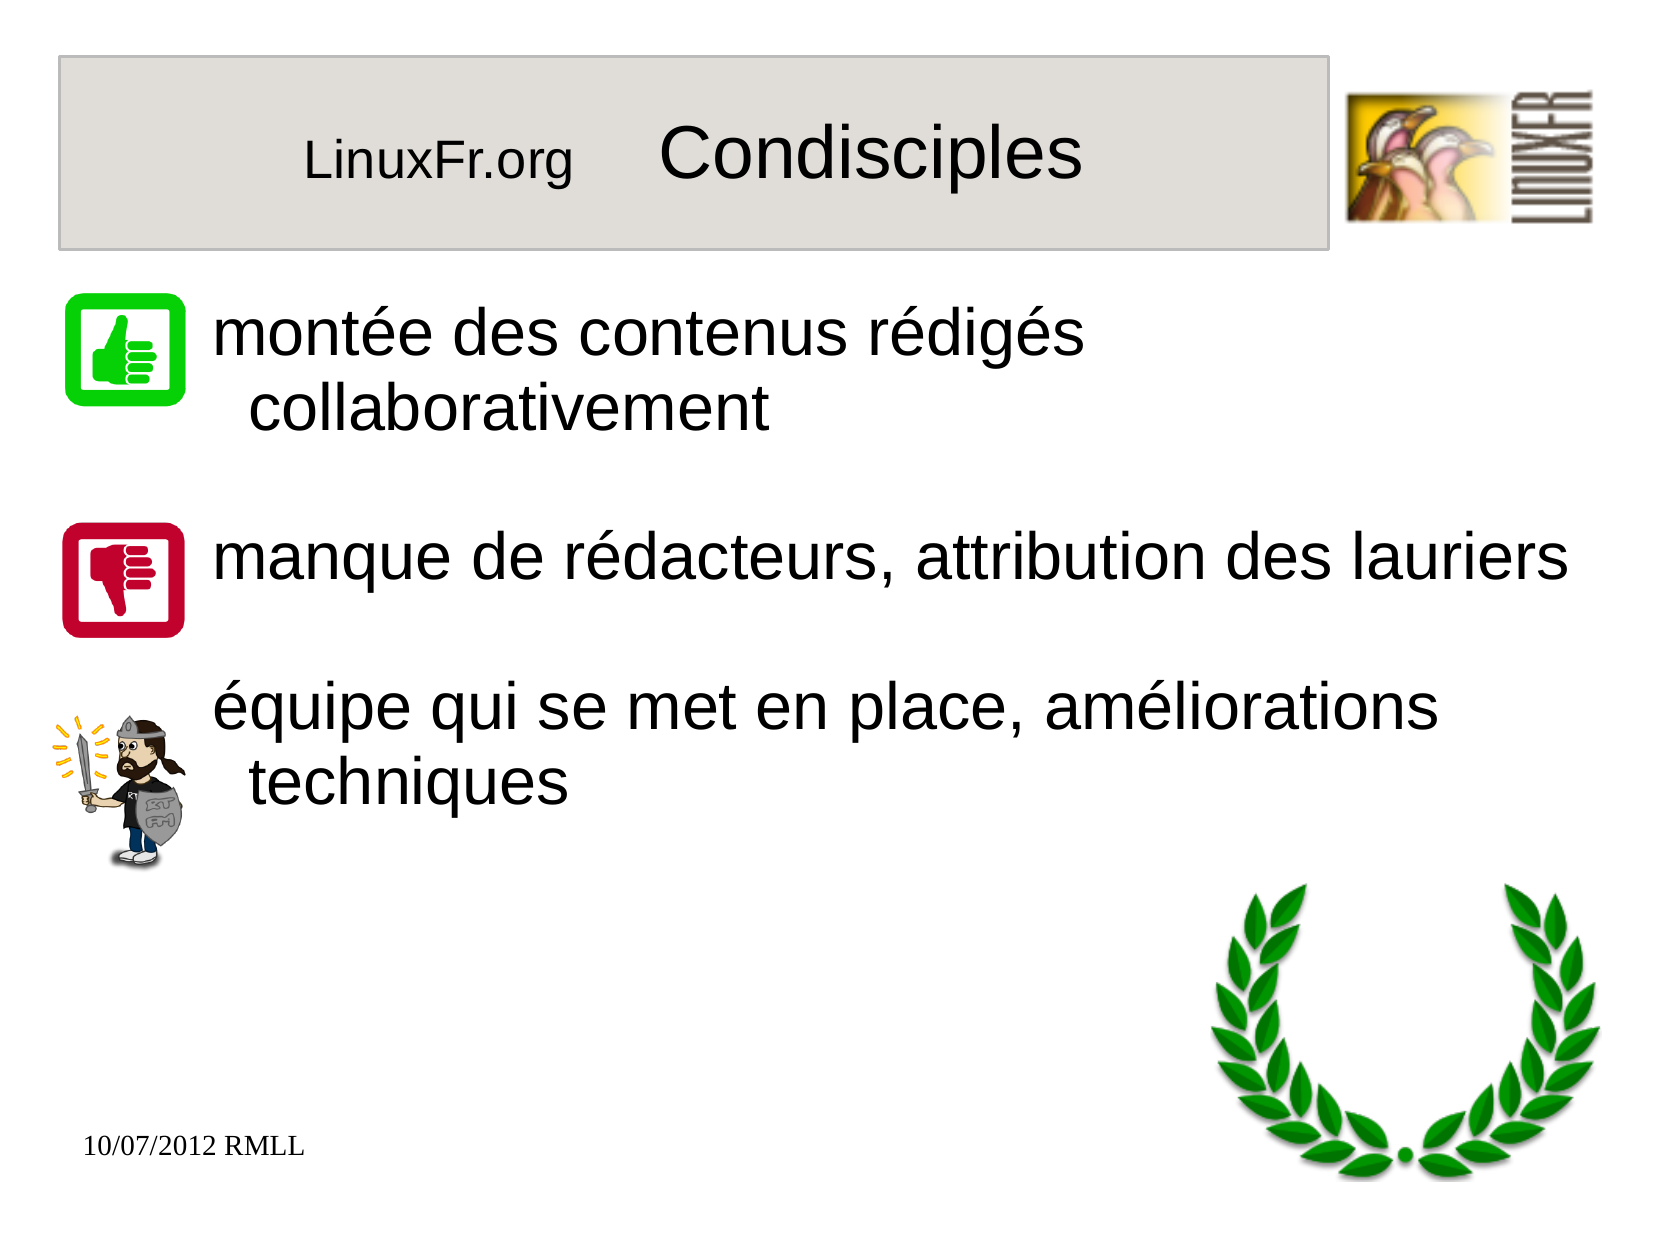

# LinuxFr.org Condisciples
montée des contenus rédigés collaborativement
manque de rédacteurs, attribution des lauriers
équipe qui se met en place, améliorations techniques